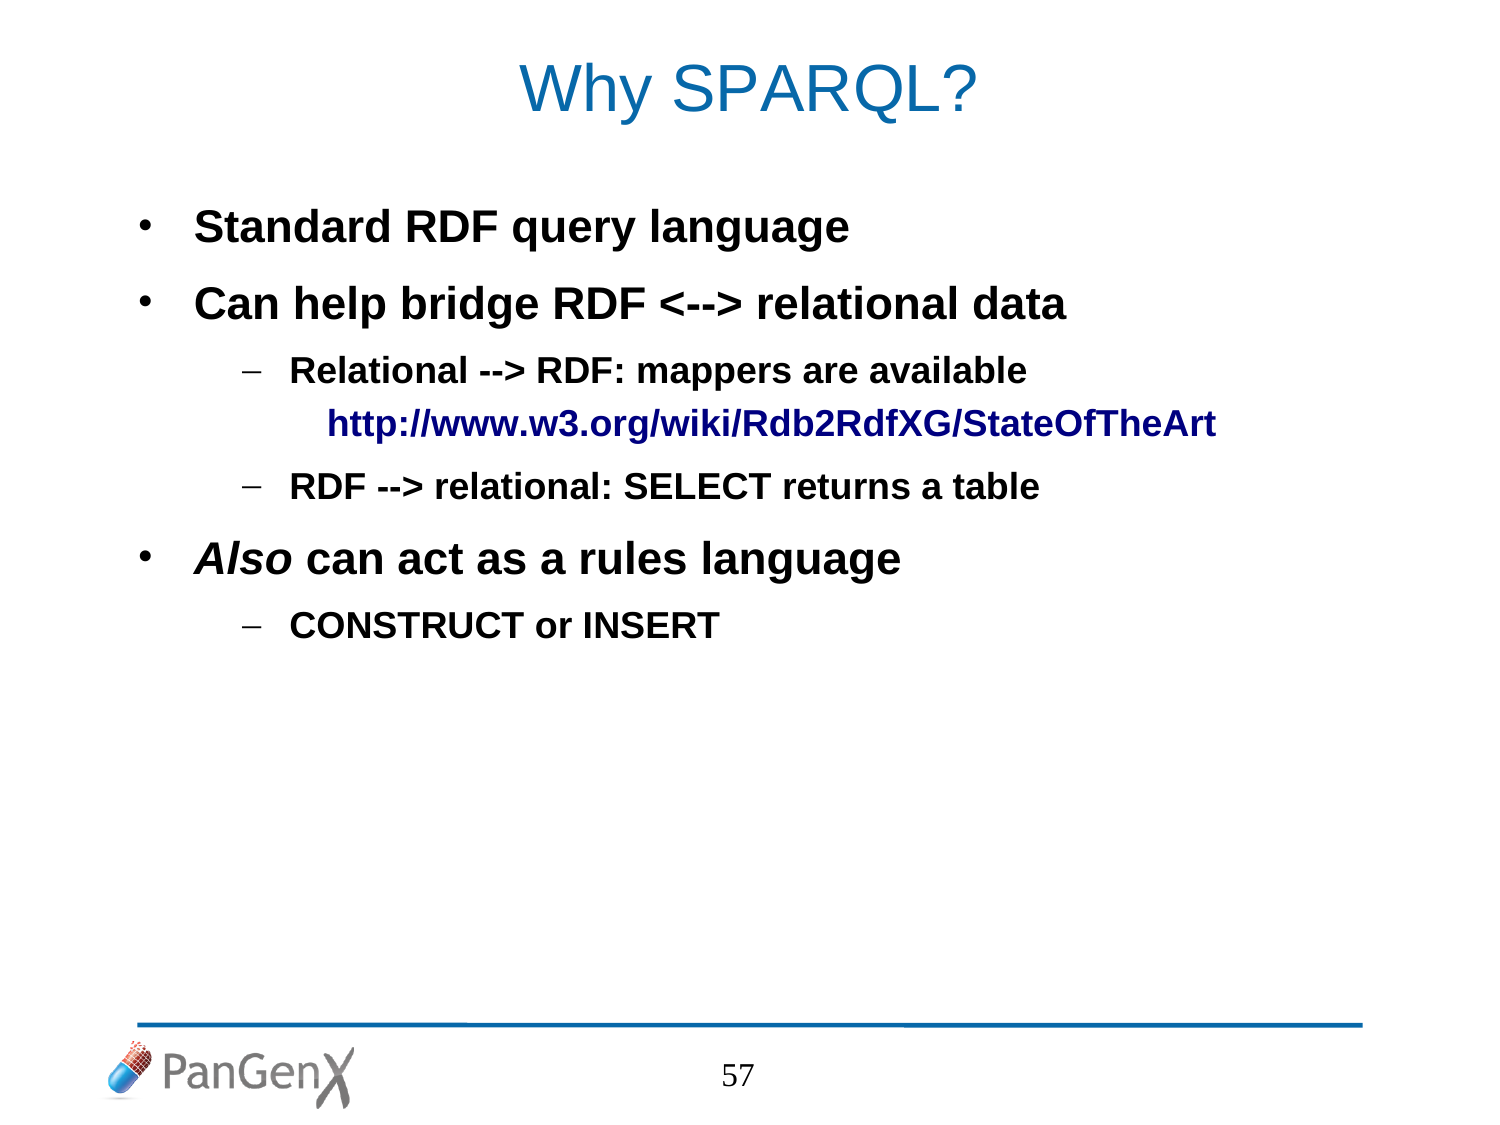

# Why SPARQL?
Standard RDF query language
Can help bridge RDF <--> relational data
Relational --> RDF: mappers are available
http://www.w3.org/wiki/Rdb2RdfXG/StateOfTheArt
RDF --> relational: SELECT returns a table
Also can act as a rules language
CONSTRUCT or INSERT
57